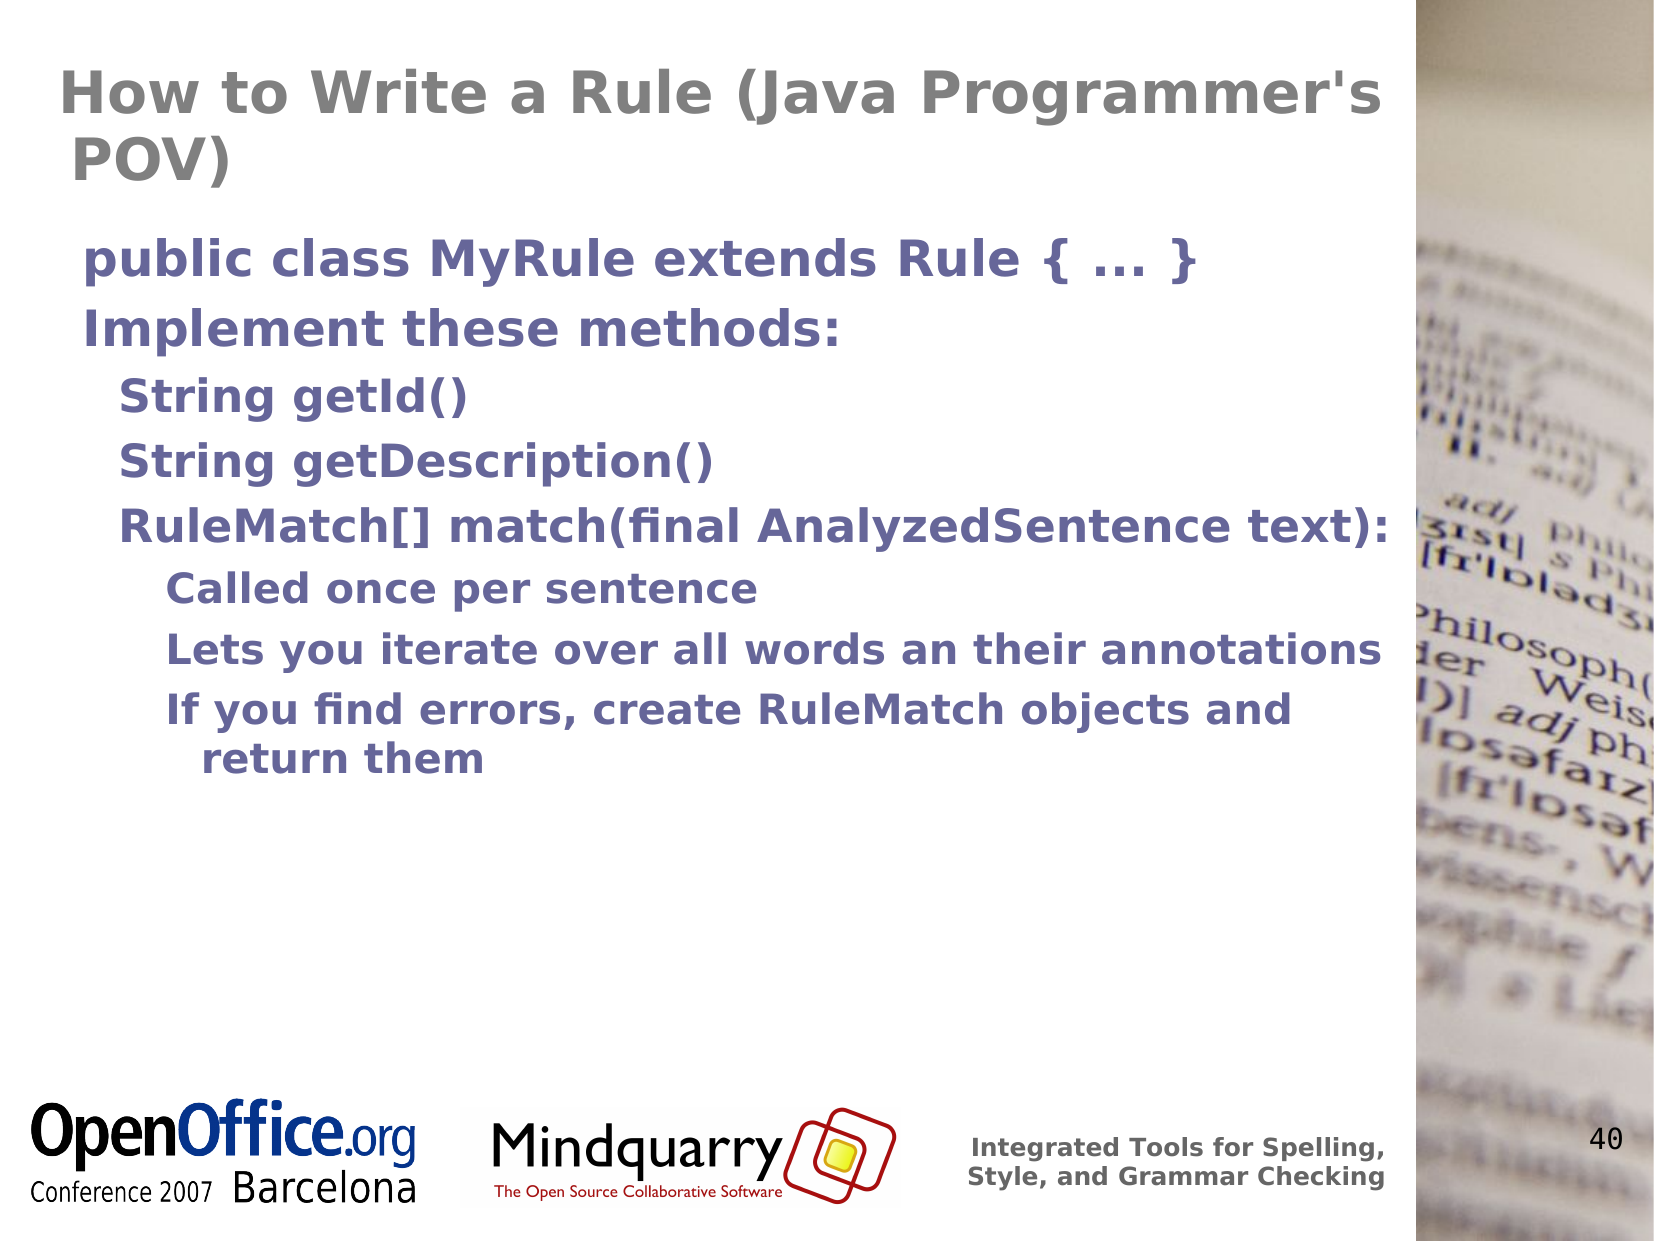

How to Write a Rule (Java Programmer's POV)
public class MyRule extends Rule { ... }
Implement these methods:
String getId()
String getDescription()
RuleMatch[] match(final AnalyzedSentence text):
Called once per sentence
Lets you iterate over all words an their annotations
If you find errors, create RuleMatch objects and return them
40
#